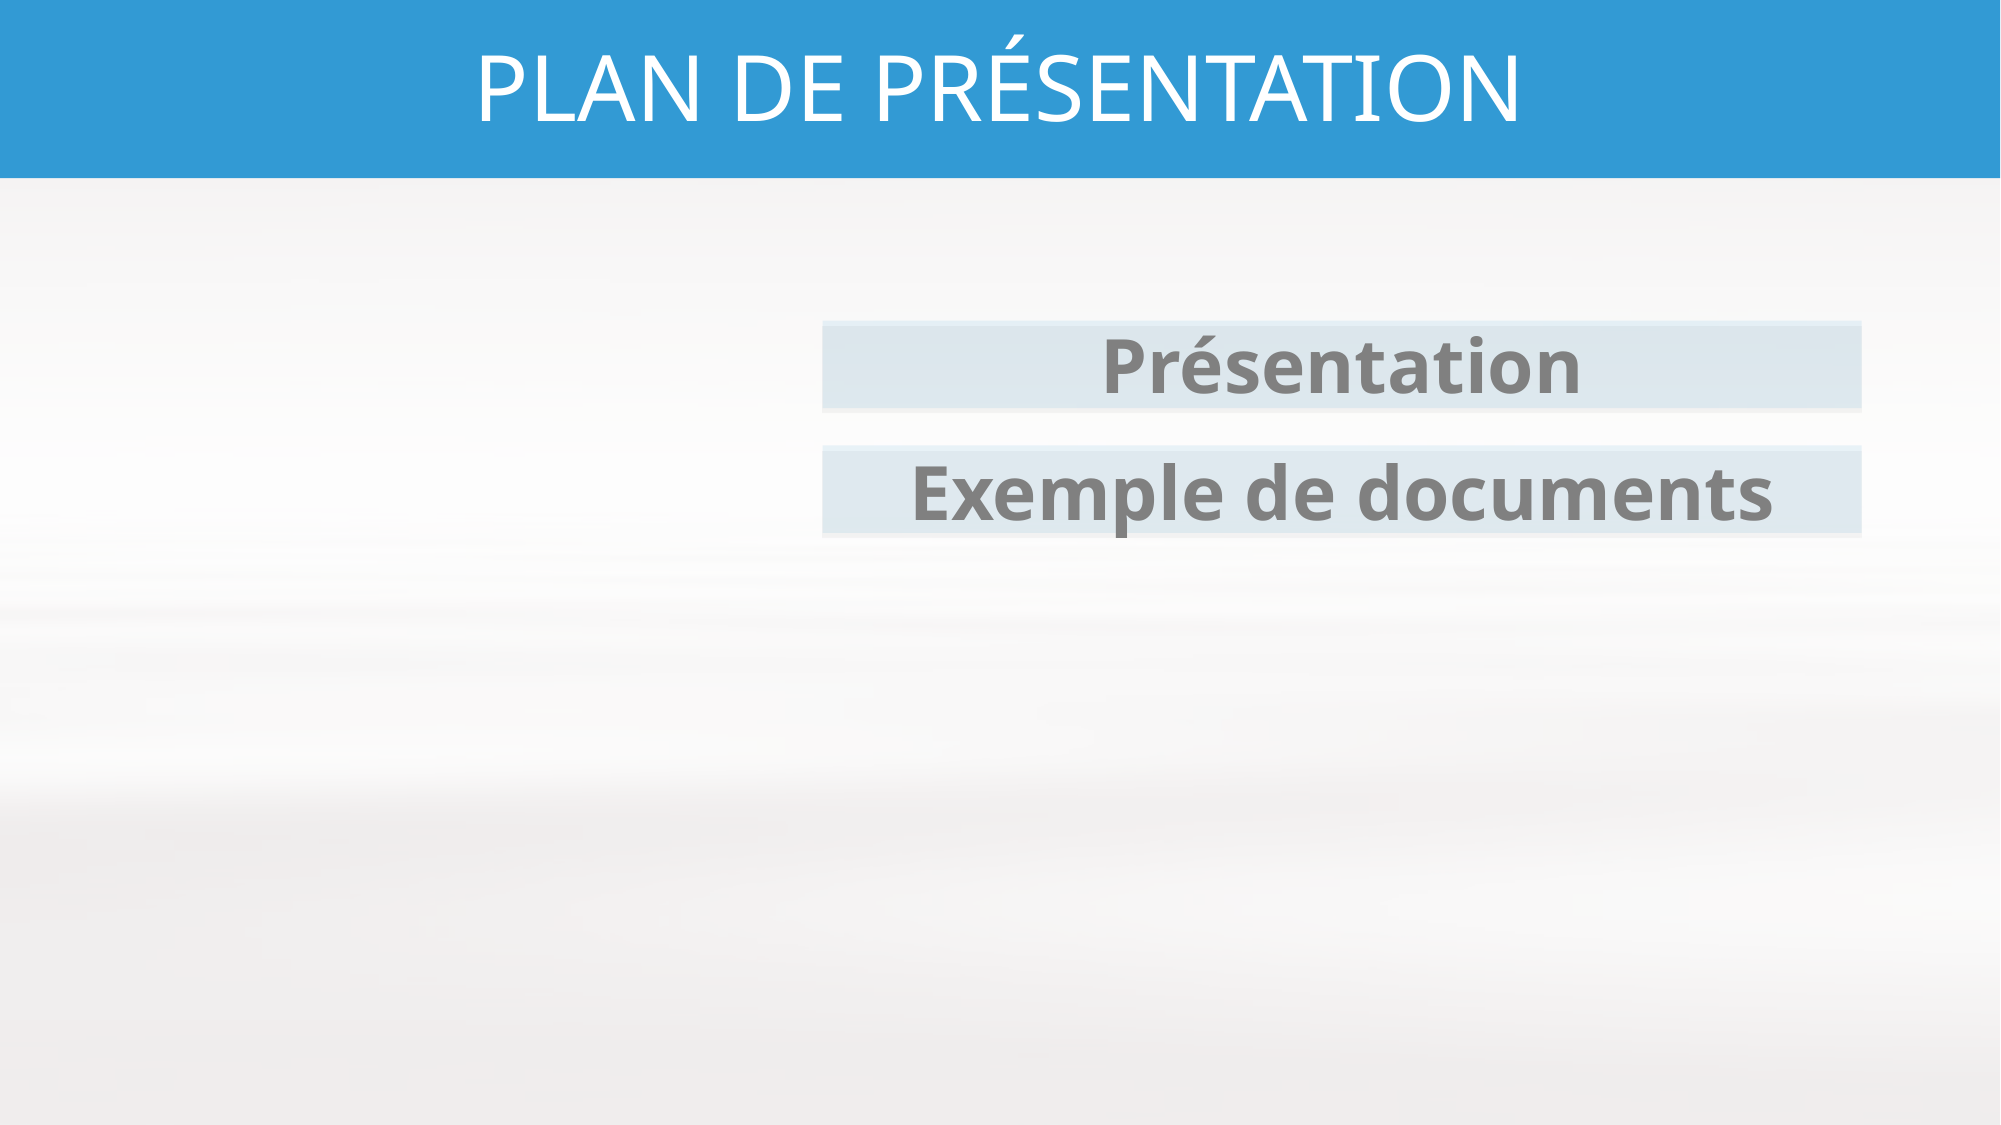

PLAN DE PRÉSENTATION
Présentation
Exemple de documents